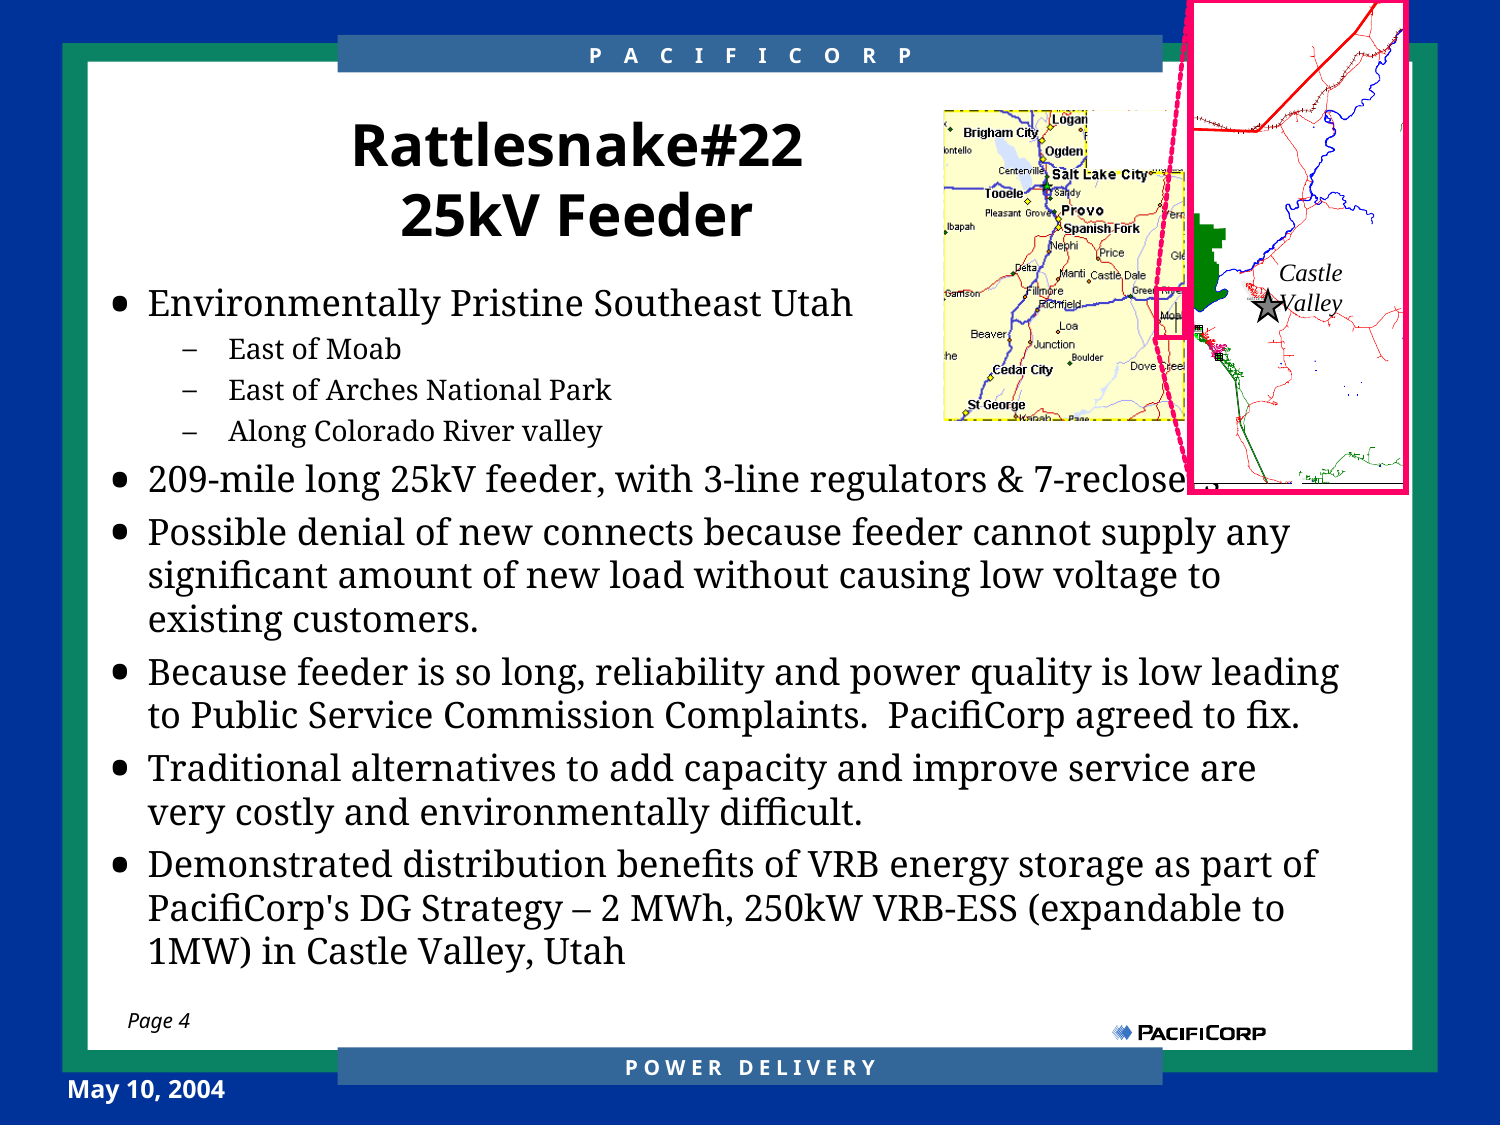

# Rattlesnake#22 25kV Feeder
Castle Valley
Environmentally Pristine Southeast Utah
East of Moab
East of Arches National Park
Along Colorado River valley
209-mile long 25kV feeder, with 3-line regulators & 7-reclosers
Possible denial of new connects because feeder cannot supply any significant amount of new load without causing low voltage to existing customers.
Because feeder is so long, reliability and power quality is low leading to Public Service Commission Complaints. PacifiCorp agreed to fix.
Traditional alternatives to add capacity and improve service are very costly and environmentally difficult.
Demonstrated distribution benefits of VRB energy storage as part of PacifiCorp's DG Strategy – 2 MWh, 250kW VRB-ESS (expandable to 1MW) in Castle Valley, Utah
4